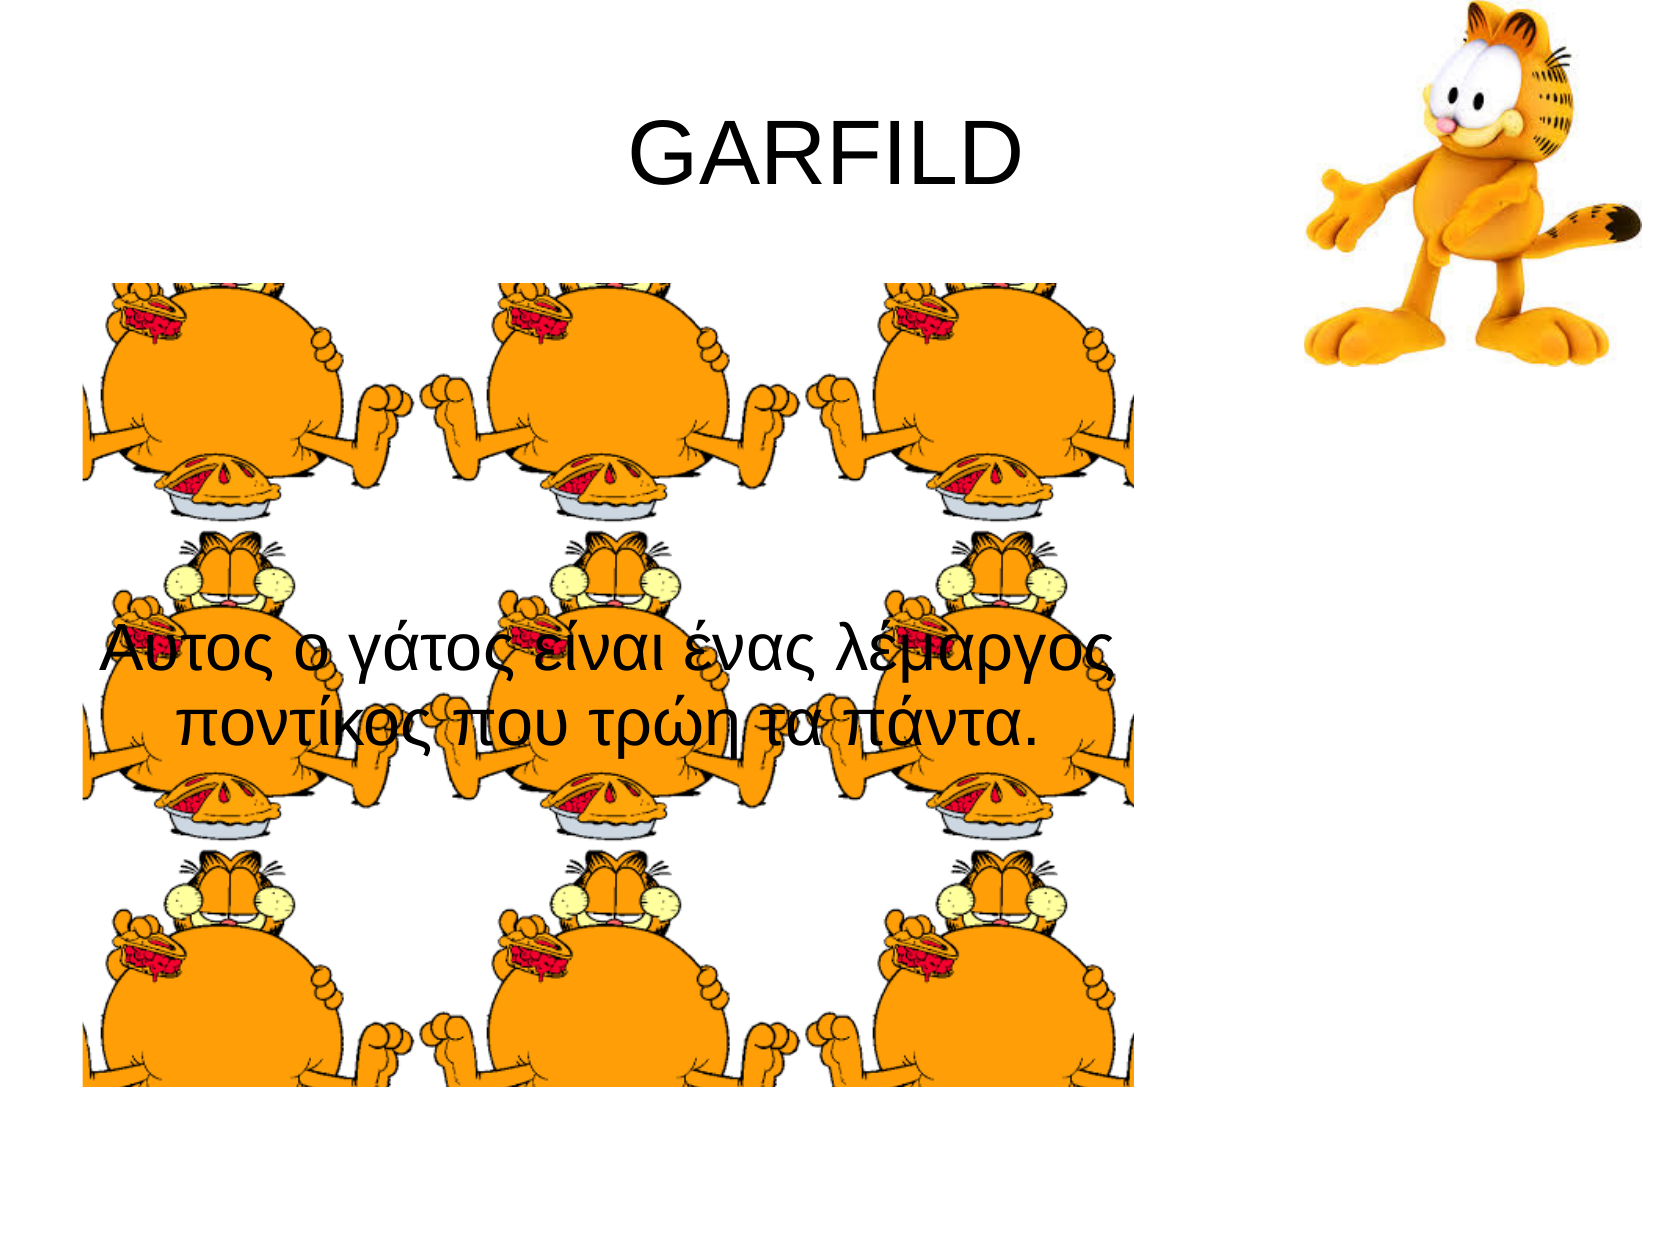

# GARFILD
Αυτος ο γάτος είναι ένας λέμαργος ποντίκος που τρώη τα πάντα.